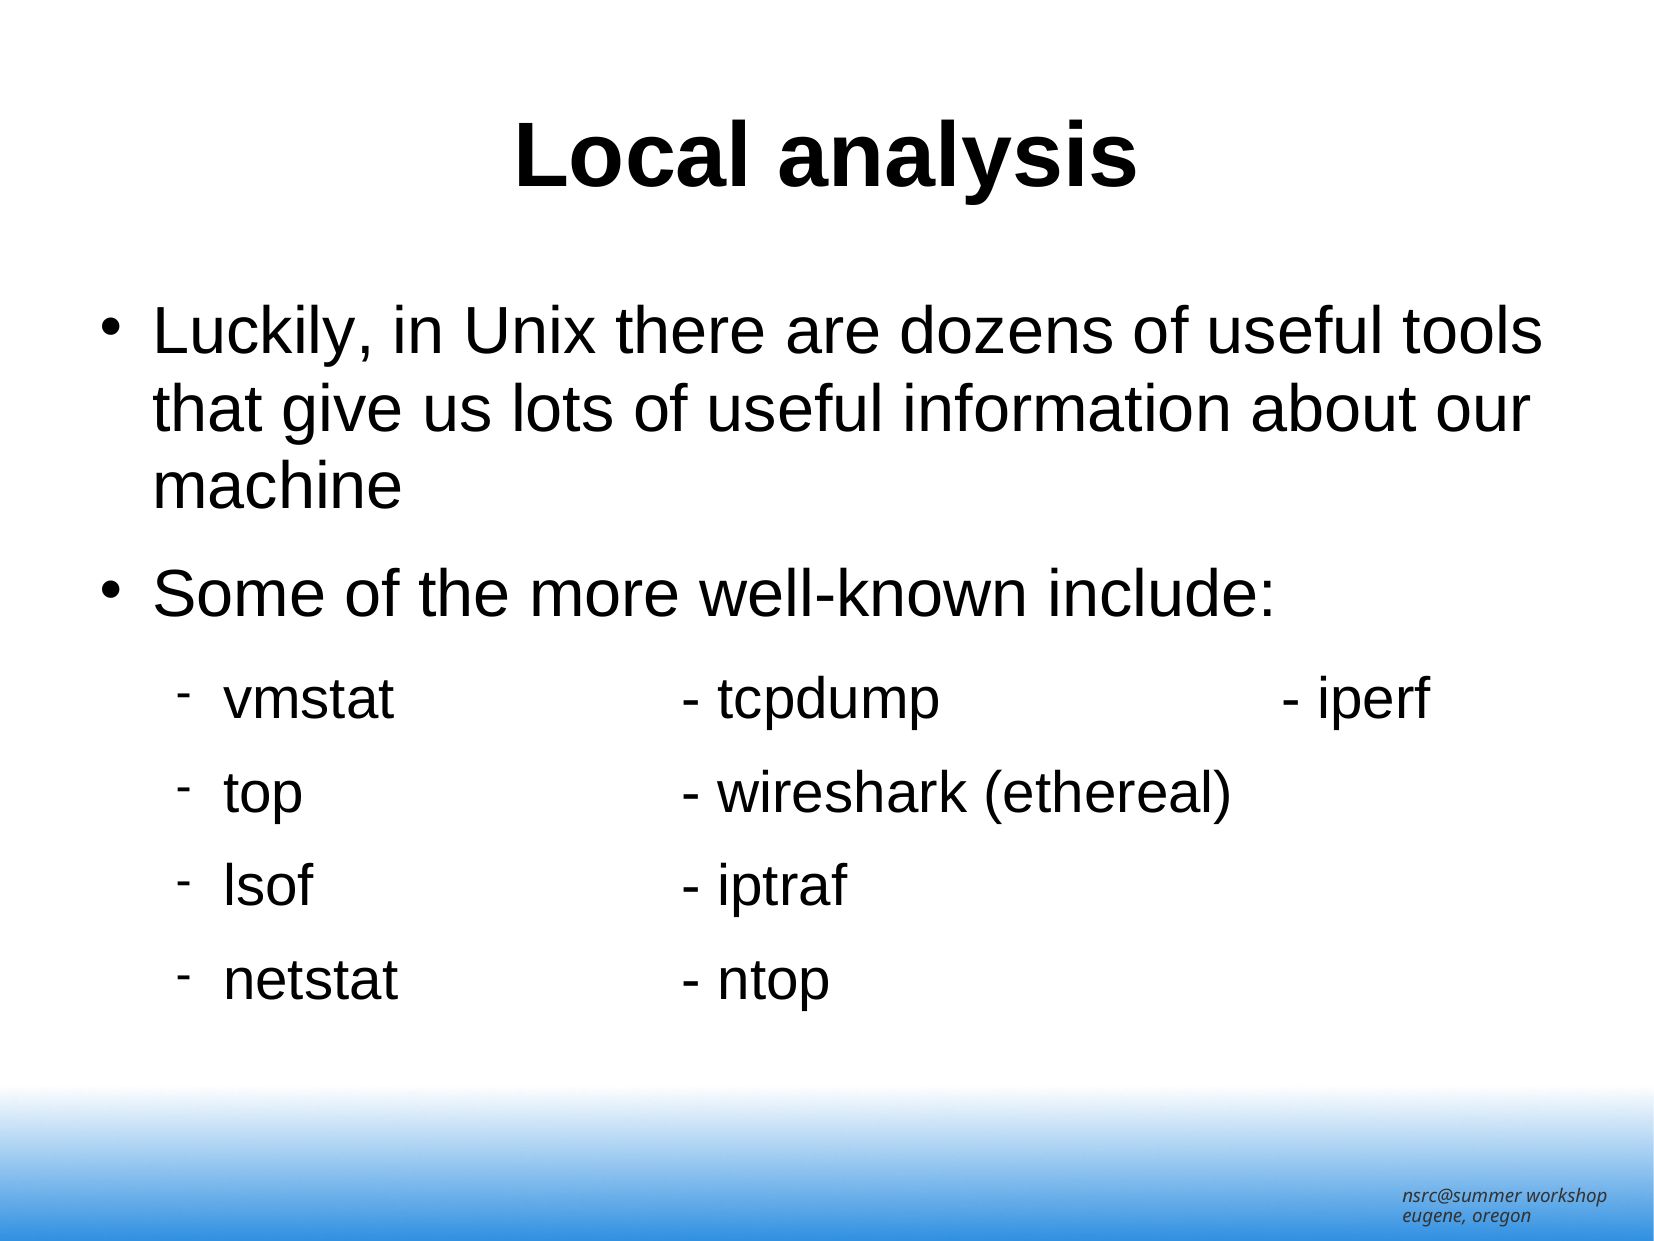

# Local analysis
Luckily, in Unix there are dozens of useful tools that give us lots of useful information about our machine
Some of the more well-known include:
vmstat				- tcpdump					- iperf
top						- wireshark (ethereal)‏
lsof					- iptraf
netstat				- ntop